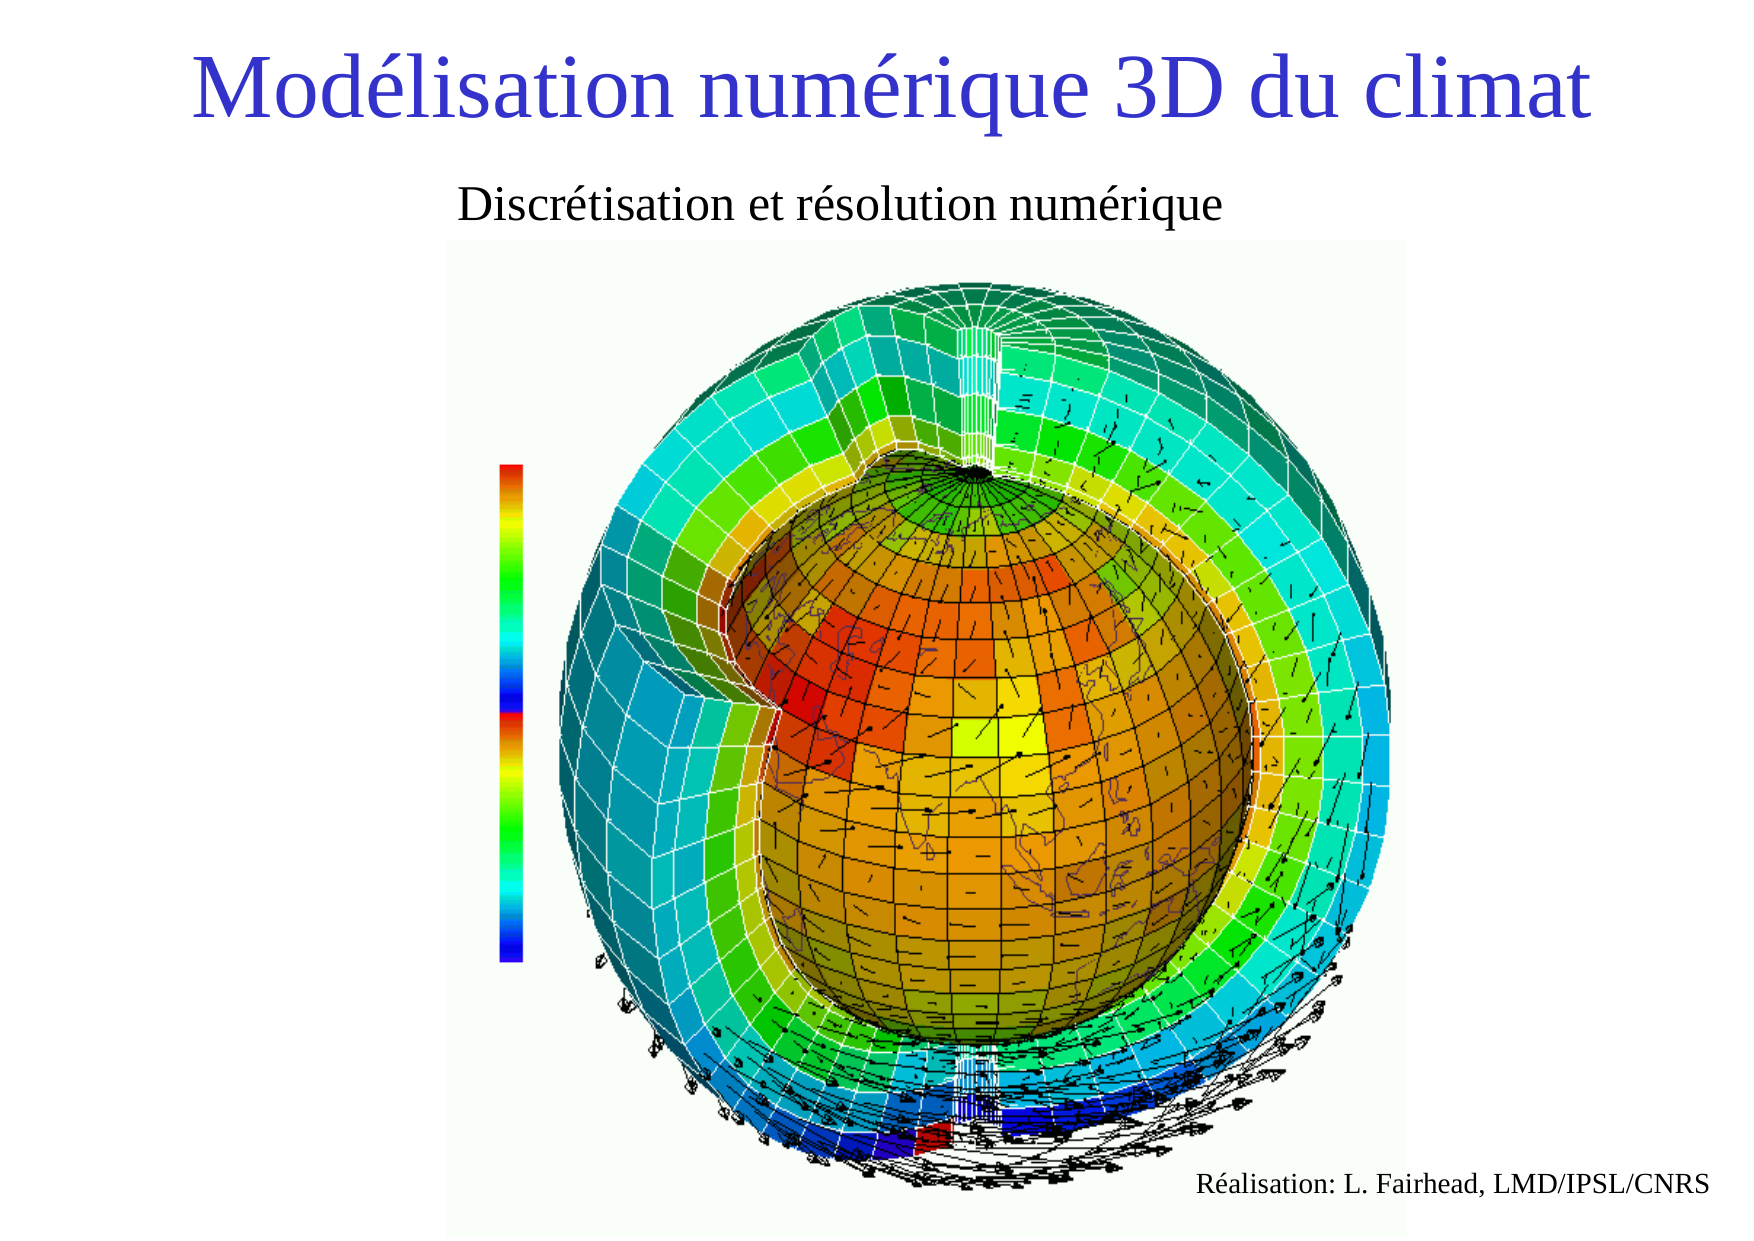

Modélisation numérique 3D du climat
Discrétisation et résolution numérique
Réalisation: L. Fairhead, LMD/IPSL/CNRS